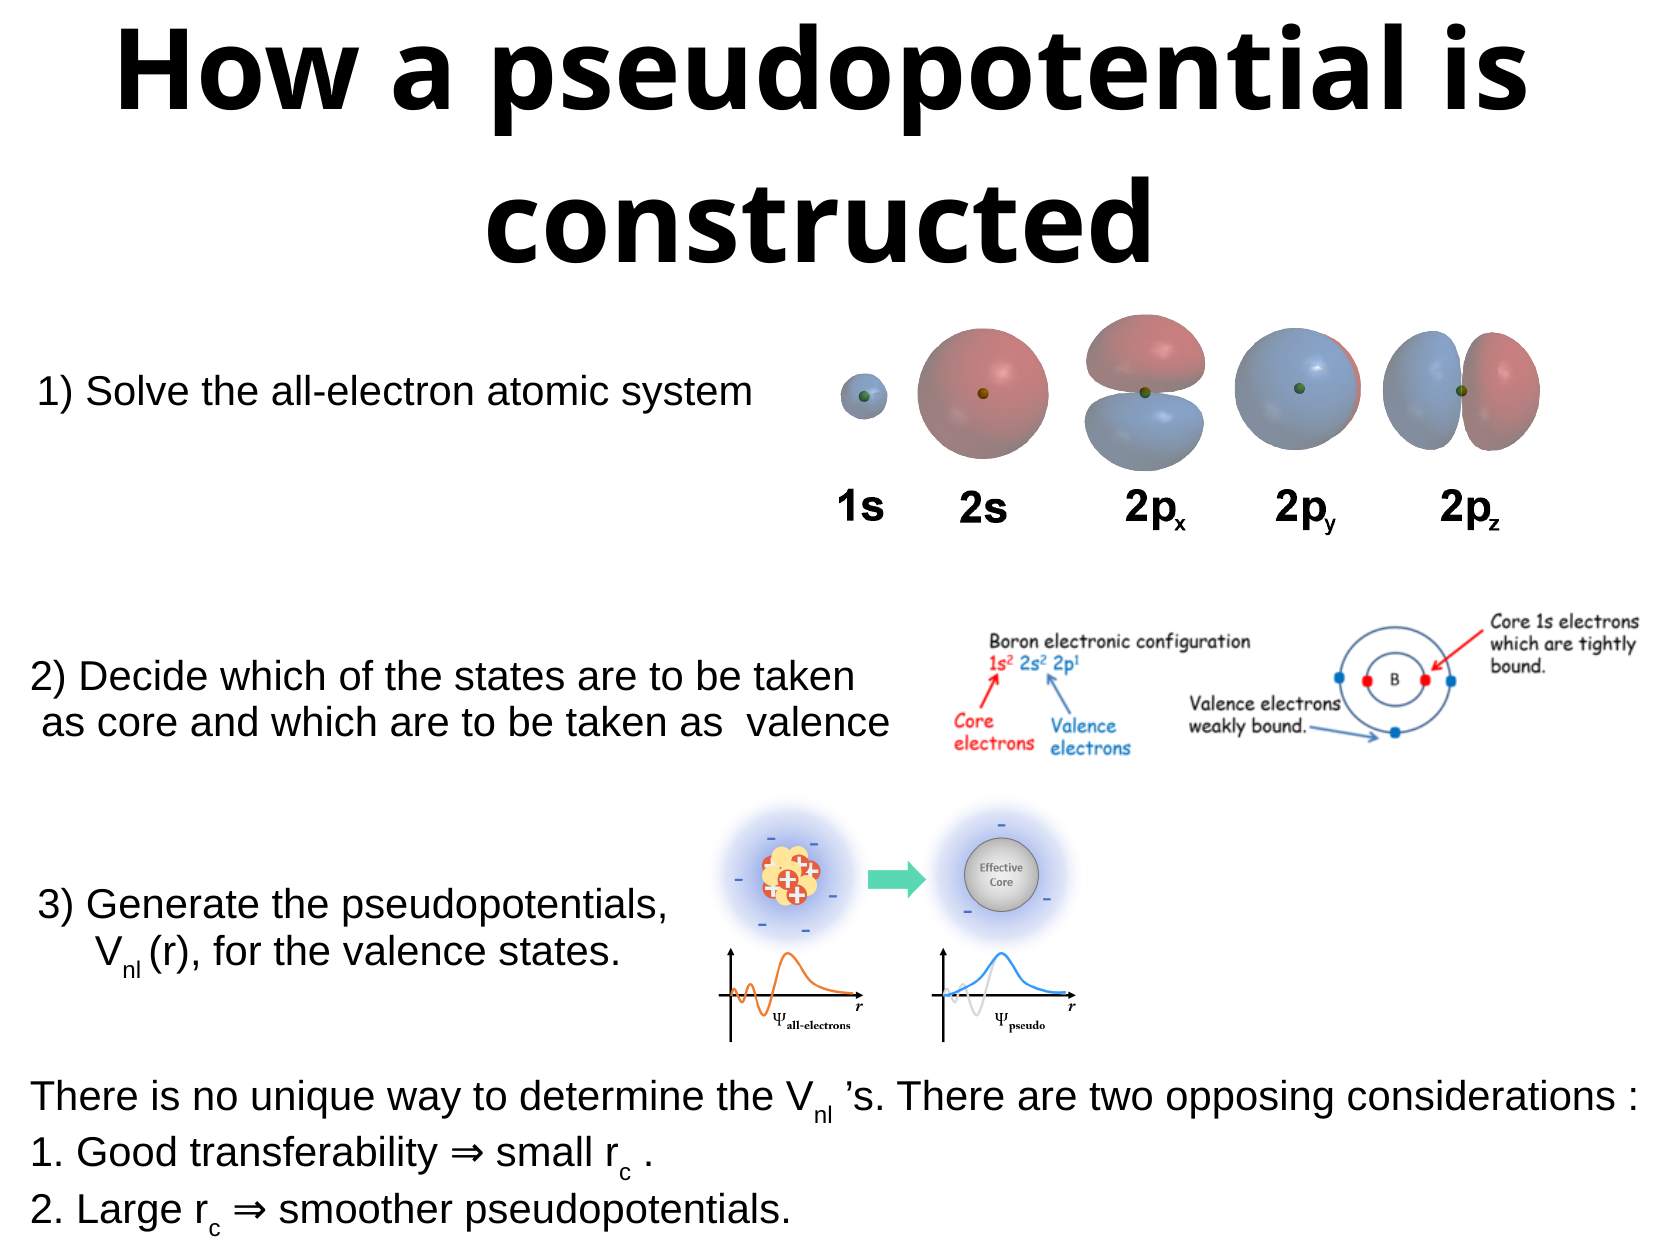

# How a pseudopotential is constructed
 1) Solve the all-electron atomic system
2) Decide which of the states are to be taken
 as core and which are to be taken as valence
 3) Generate the pseudopotentials,
 Vnl (r), for the valence states.
There is no unique way to determine the Vnl ’s. There are two opposing considerations :
1. Good transferability ⇒ small rc .
2. Large rc ⇒ smoother pseudopotentials.